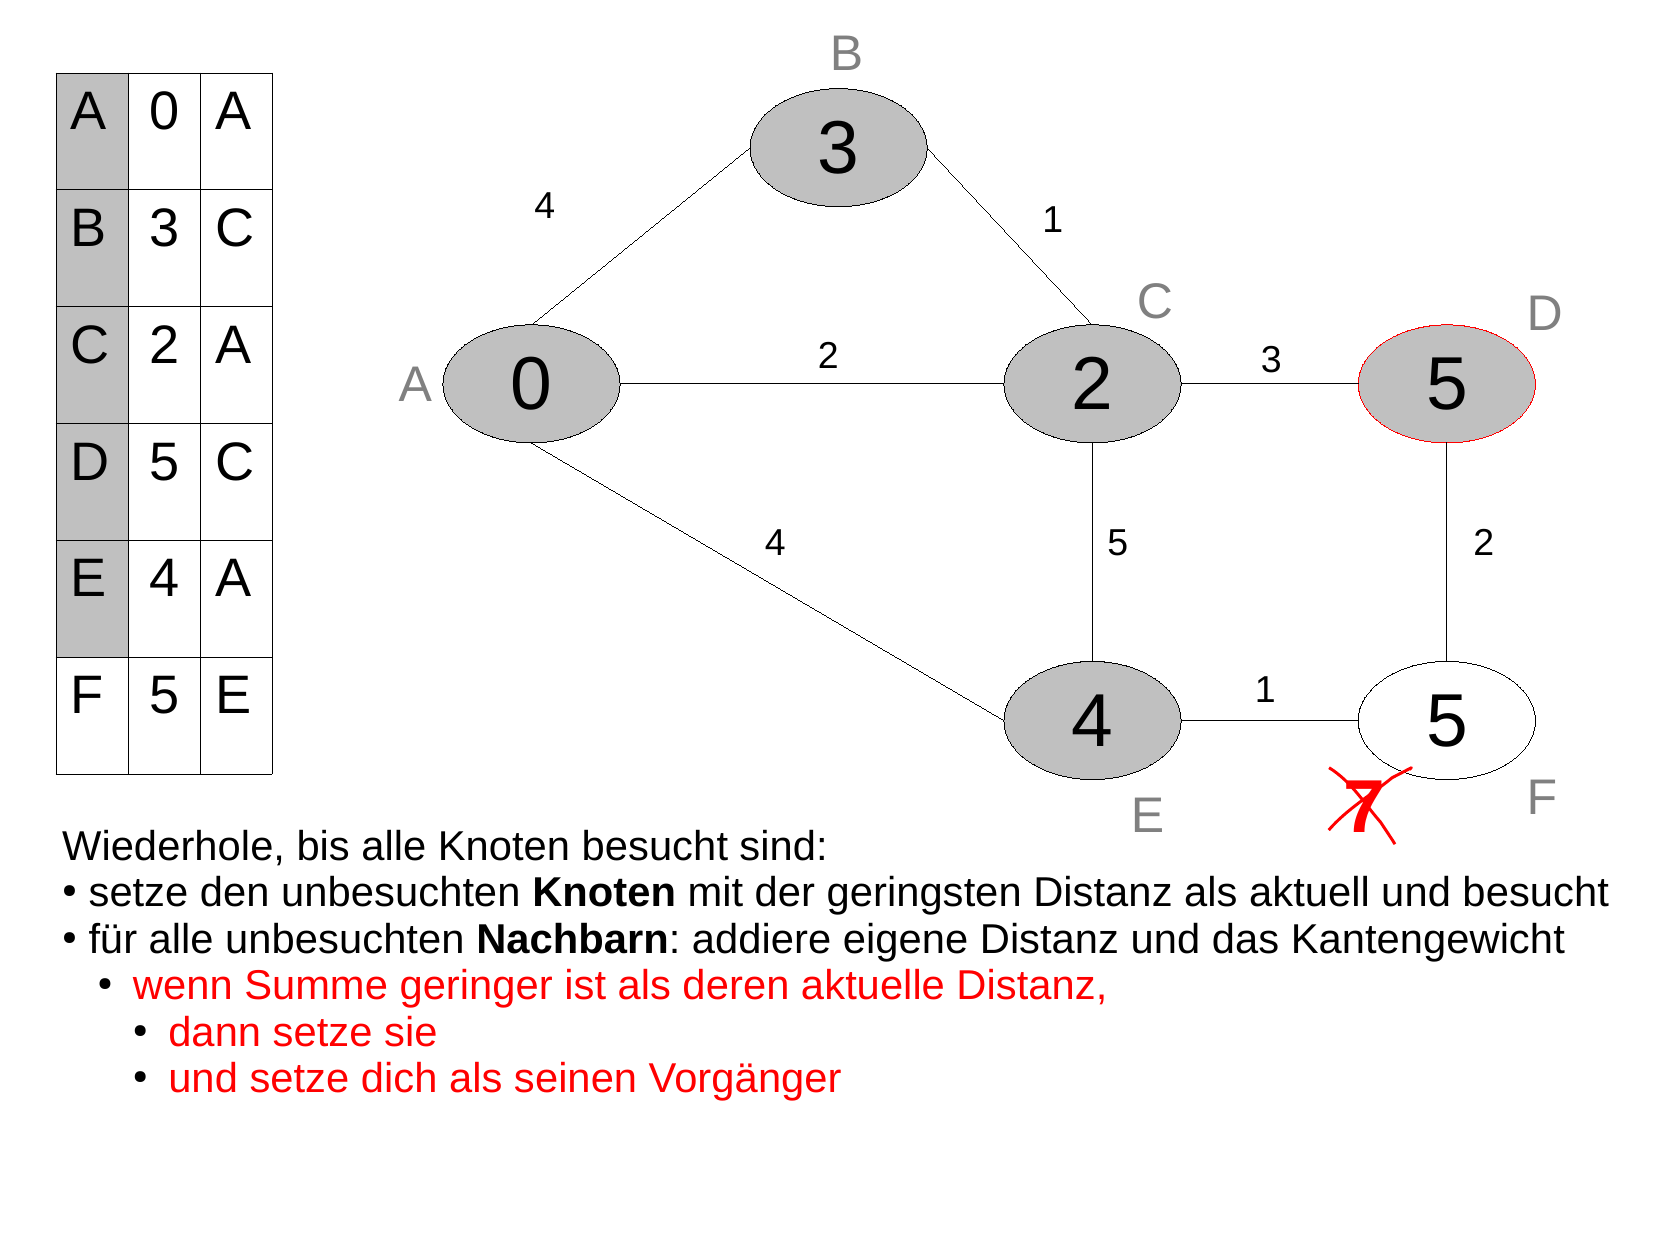

B
| A | 0 | A |
| --- | --- | --- |
| B | 3 | C |
| C | 2 | A |
| D | 5 | C |
| E | 4 | A |
| F | 5 | E |
3
4
1
C
D
0
2
5
2
3
A
4
5
2
4
1
5
7
F
E
Wiederhole, bis alle Knoten besucht sind:
 setze den unbesuchten Knoten mit der geringsten Distanz als aktuell und besucht
 für alle unbesuchten Nachbarn: addiere eigene Distanz und das Kantengewicht
wenn Summe geringer ist als deren aktuelle Distanz,
dann setze sie
und setze dich als seinen Vorgänger